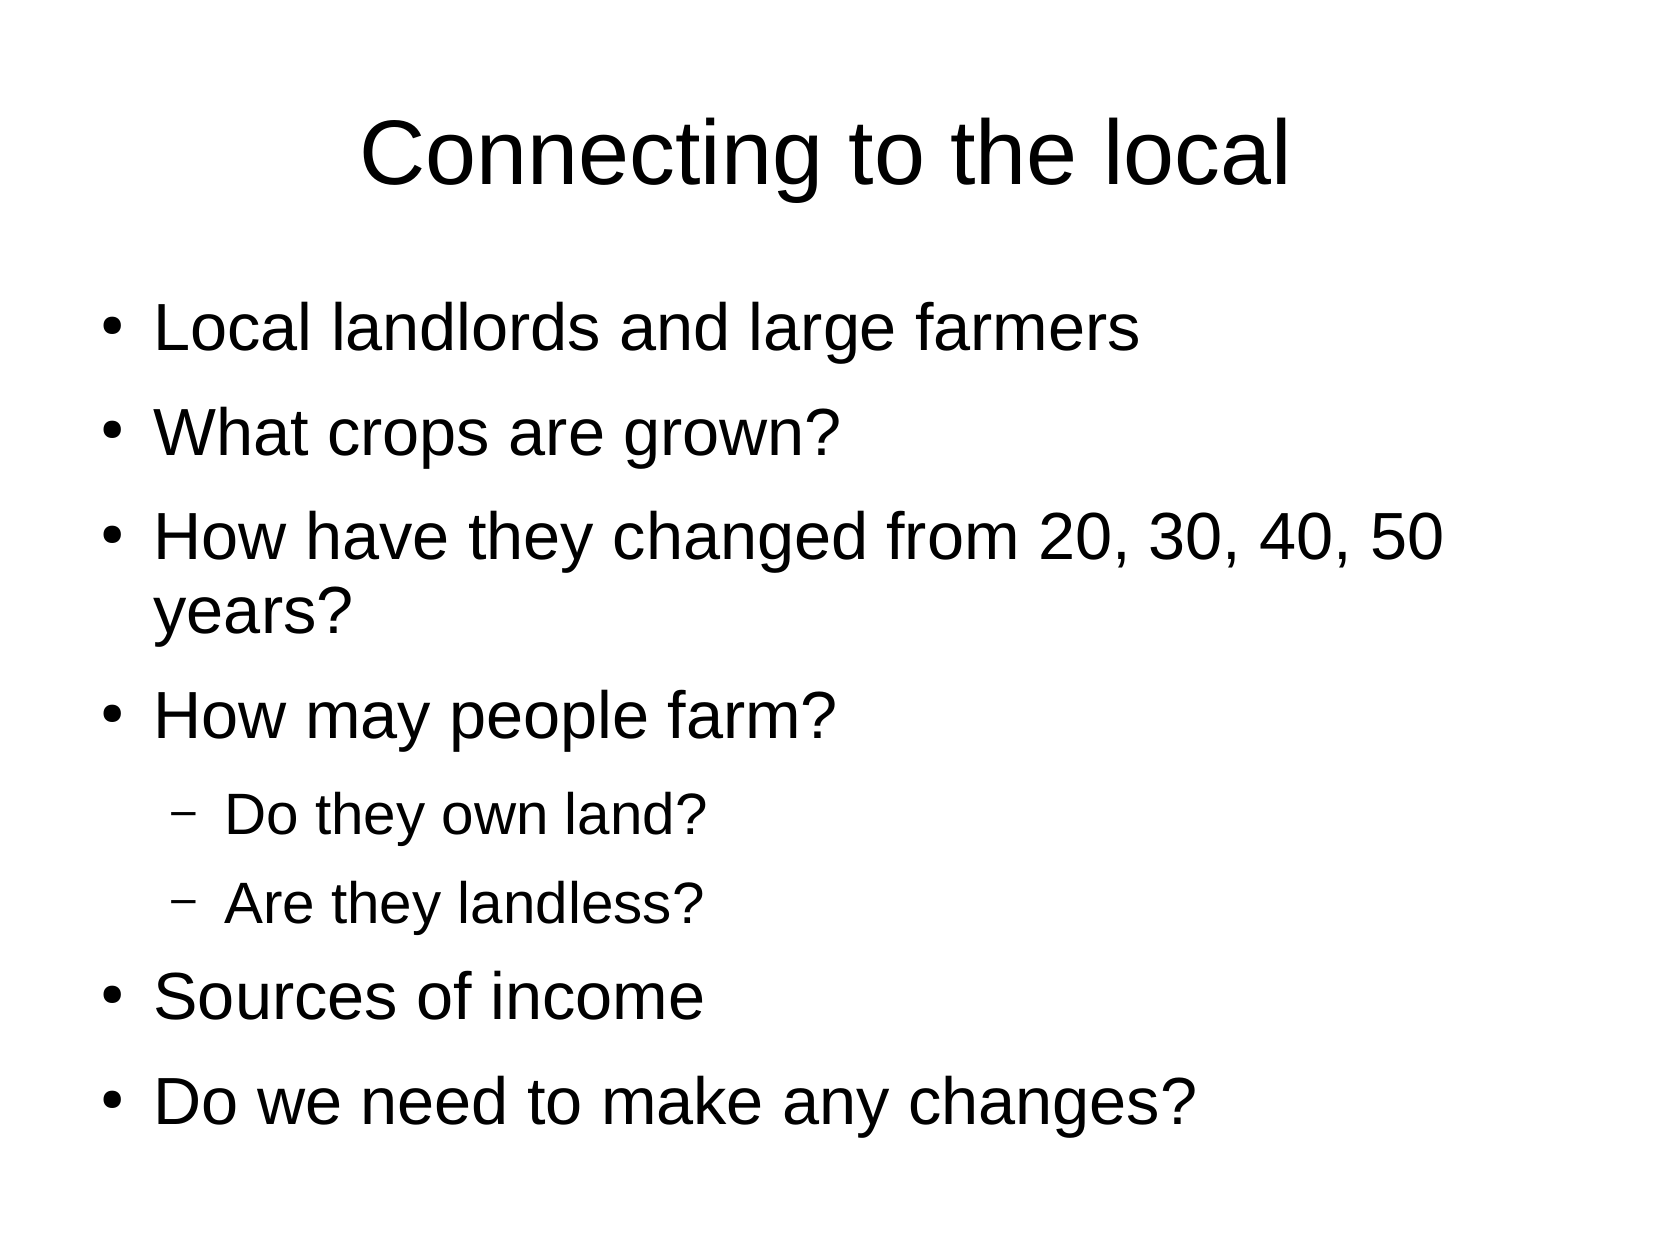

# Connecting to the local
Local landlords and large farmers
What crops are grown?
How have they changed from 20, 30, 40, 50 years?
How may people farm?
Do they own land?
Are they landless?
Sources of income
Do we need to make any changes?